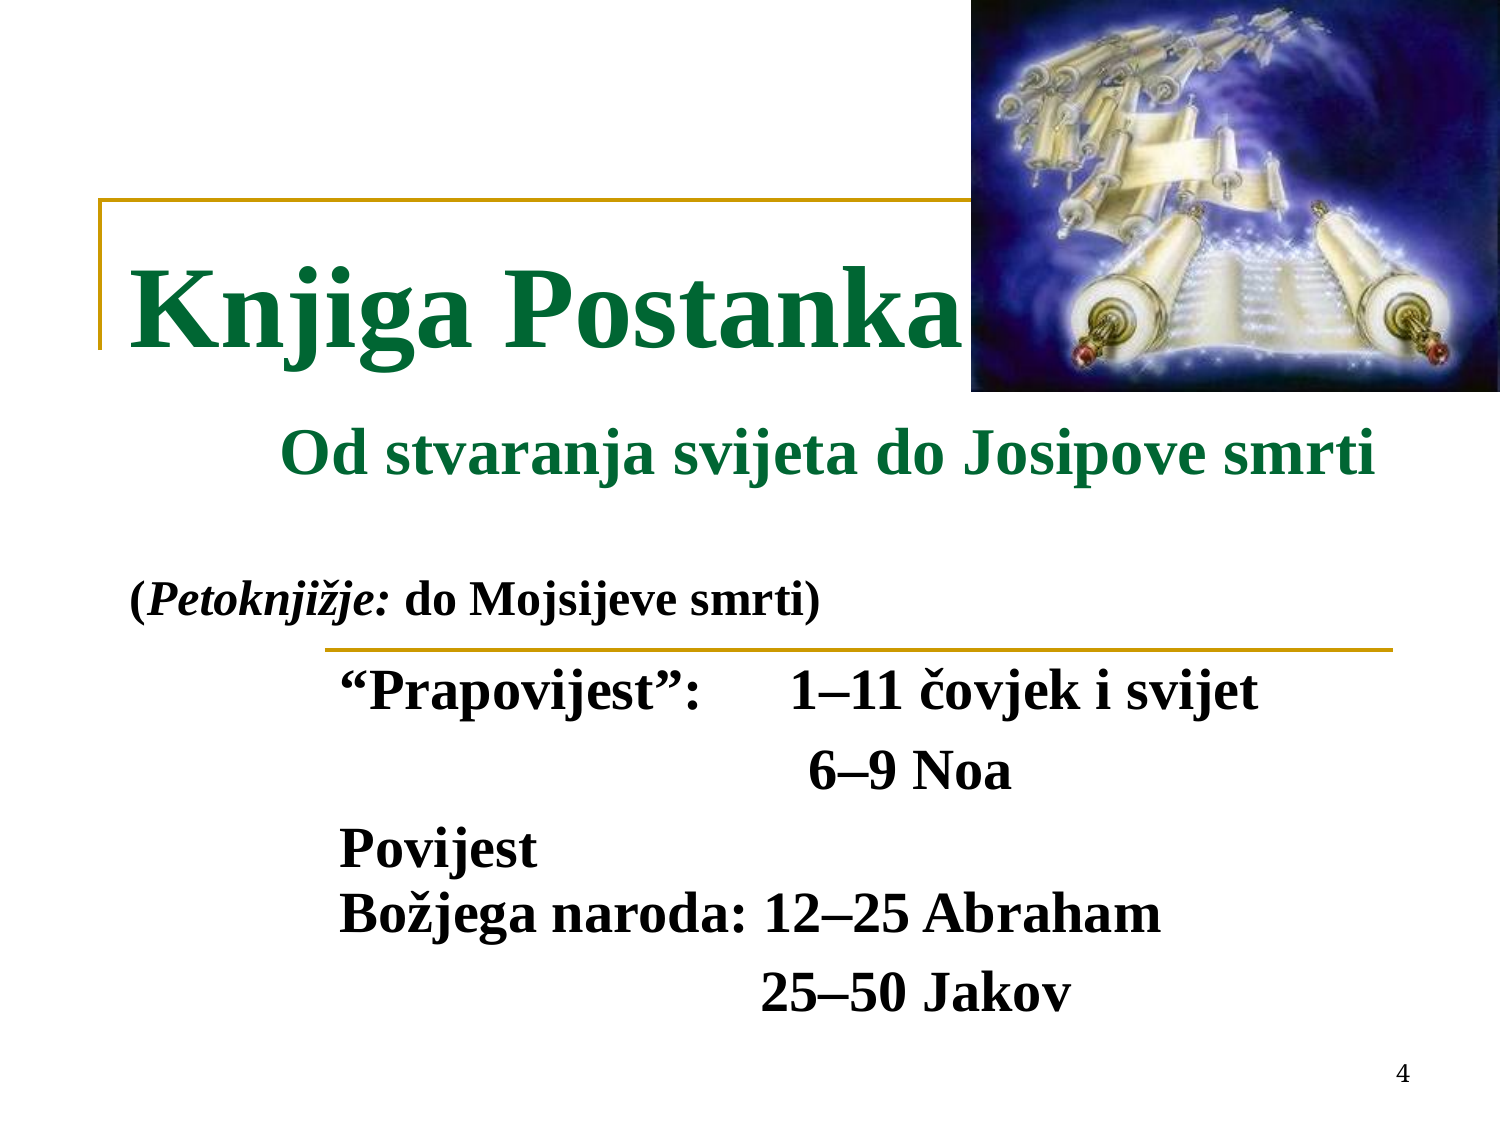

# Knjiga Postanka Od stvaranja svijeta do Josipove smrti (Petoknjižje: do Mojsijeve smrti)
“Prapovijest”: 1–11 čovjek i svijet
	 6–9 Noa
Povijest
Božjega naroda: 12–25 Abraham
 25–50 Jakov